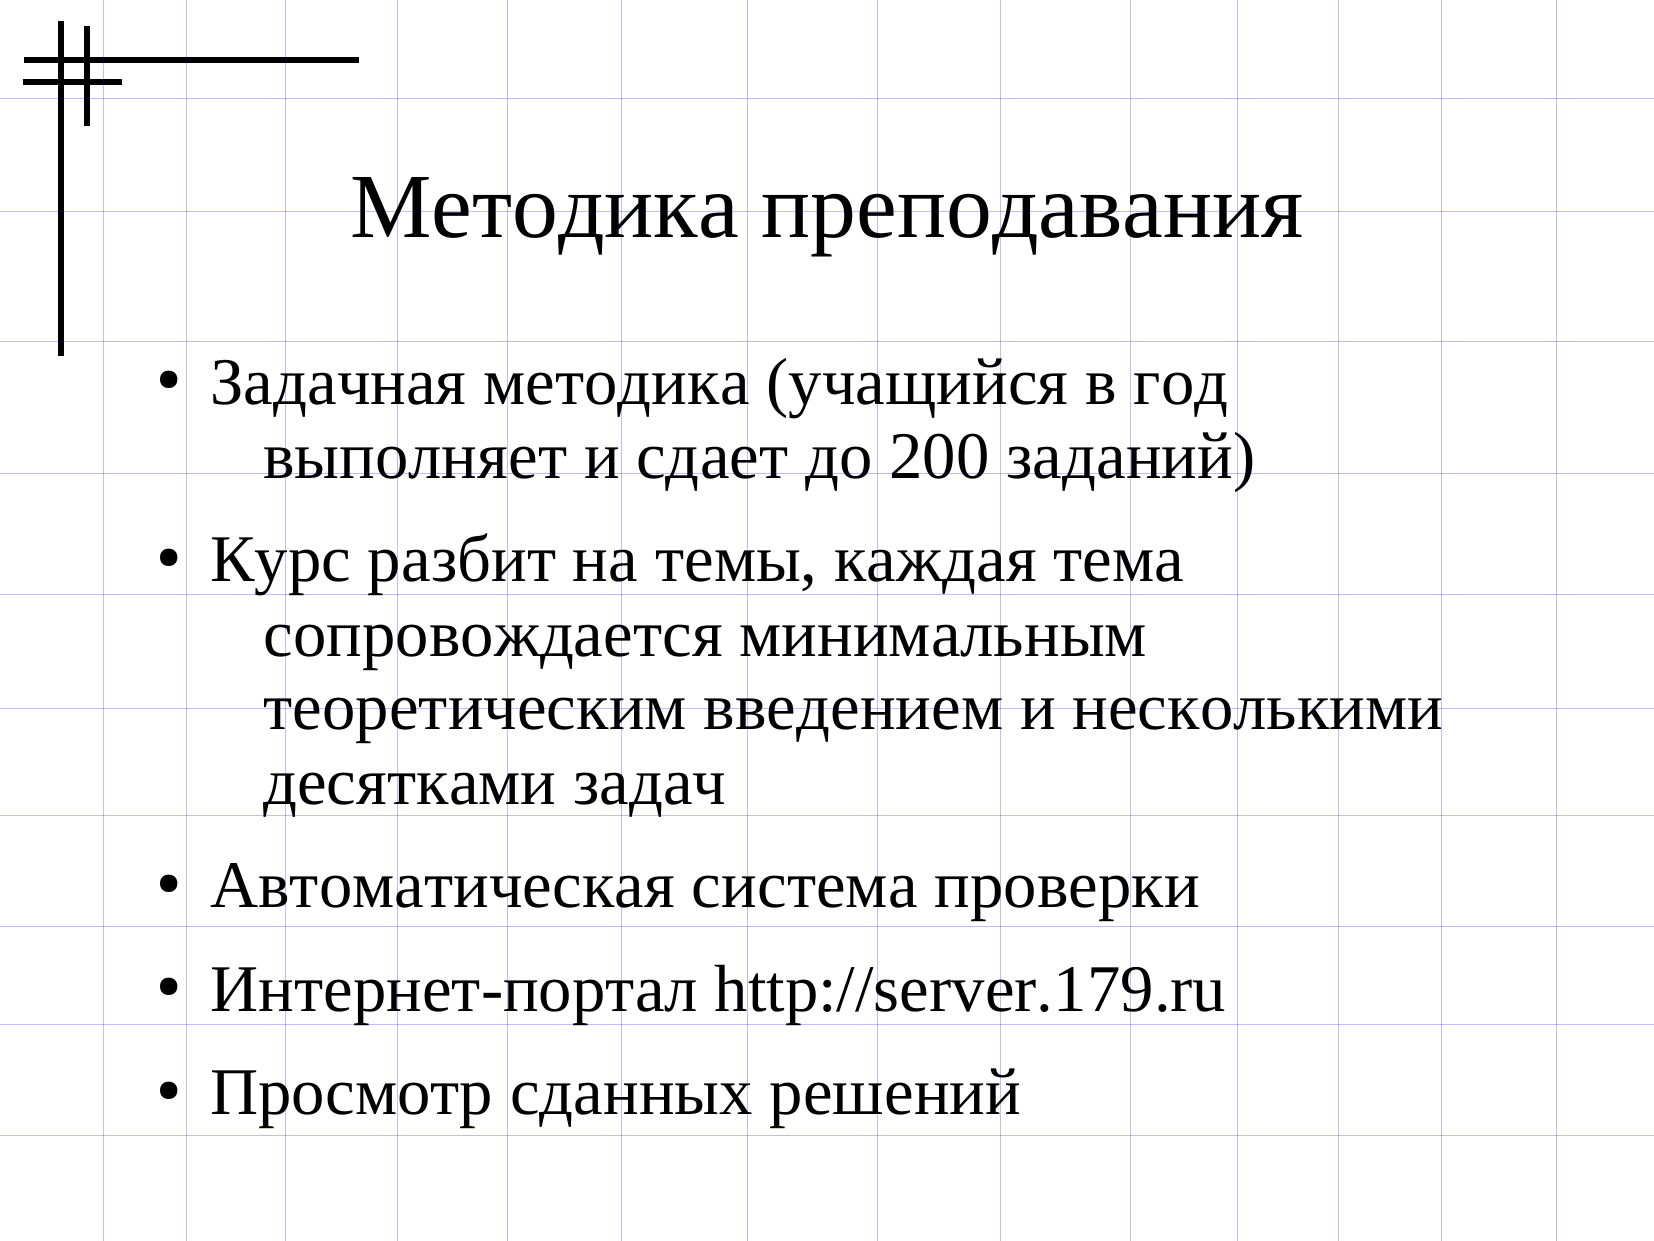

# Методика преподавания
Задачная методика (учащийся в год выполняет и сдает до 200 заданий)
Курс разбит на темы, каждая тема сопровождается минимальным теоретическим введением и несколькими десятками задач
Автоматическая система проверки
Интернет-портал http://server.179.ru
Просмотр сданных решений